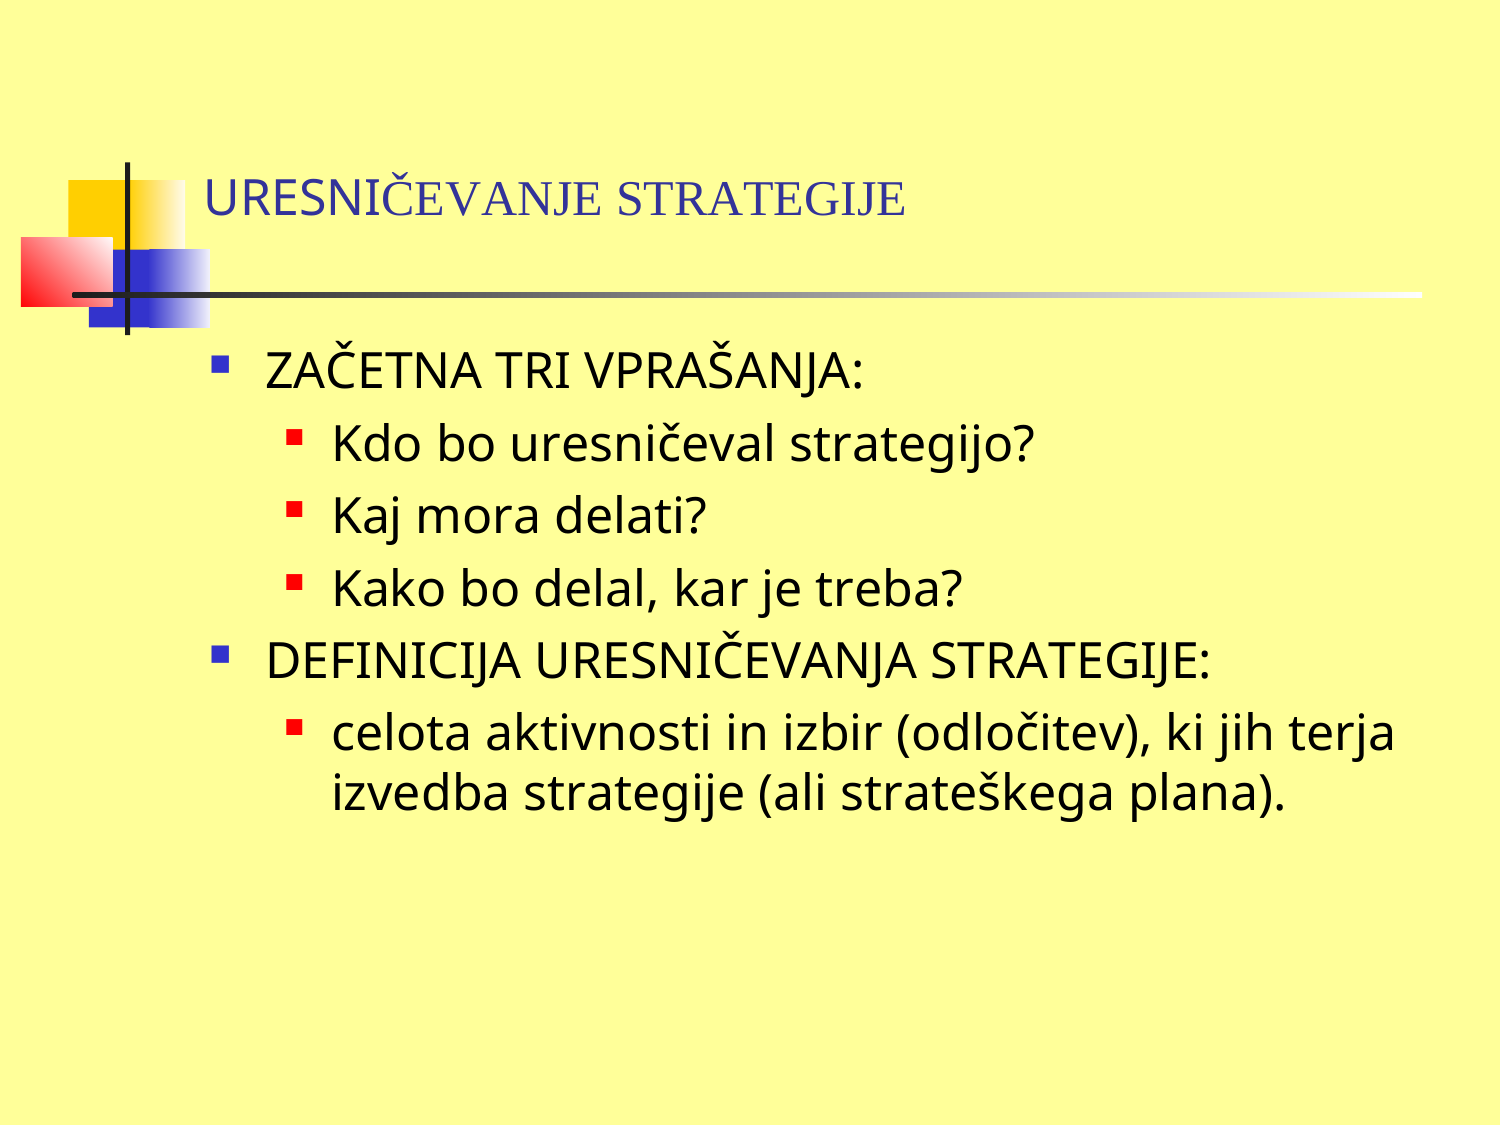

# URESNIČEVANJE STRATEGIJE
ZAČETNA TRI VPRAŠANJA:
Kdo bo uresničeval strategijo?
Kaj mora delati?
Kako bo delal, kar je treba?
DEFINICIJA URESNIČEVANJA STRATEGIJE:
celota aktivnosti in izbir (odločitev), ki jih terja izvedba strategije (ali strateškega plana).